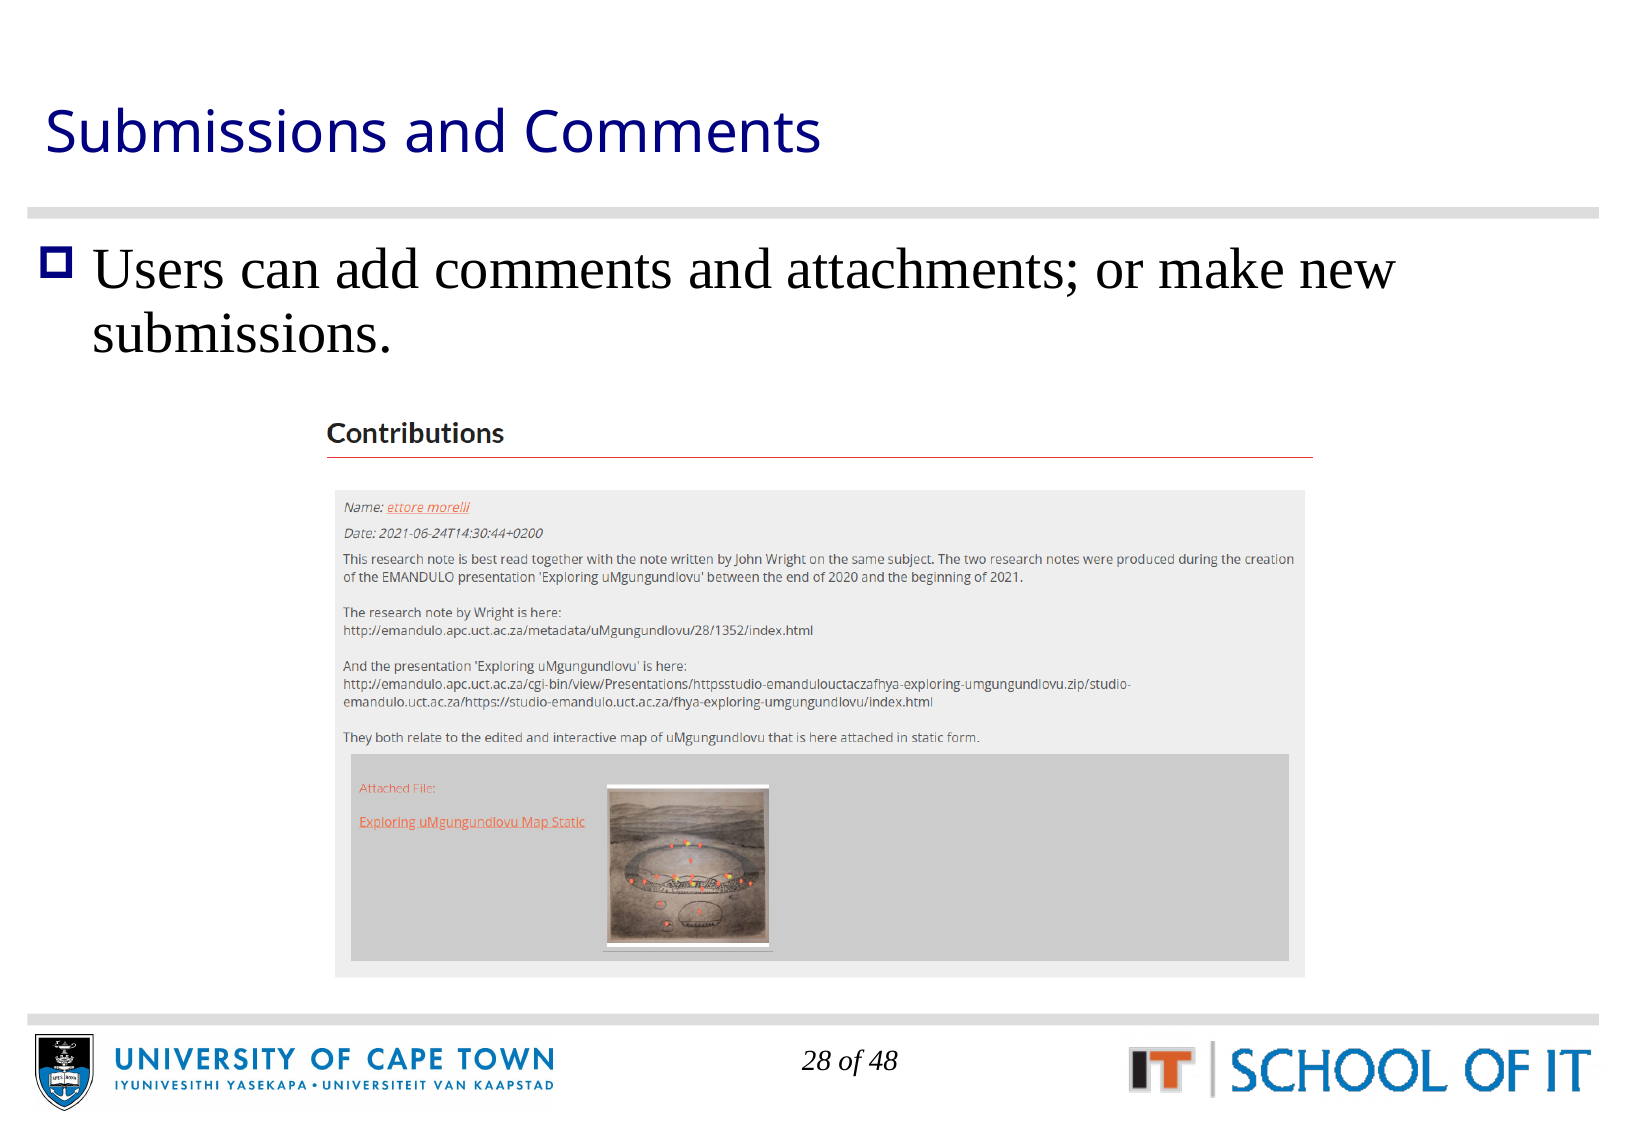

# Submissions and Comments
Users can add comments and attachments; or make new submissions.
28